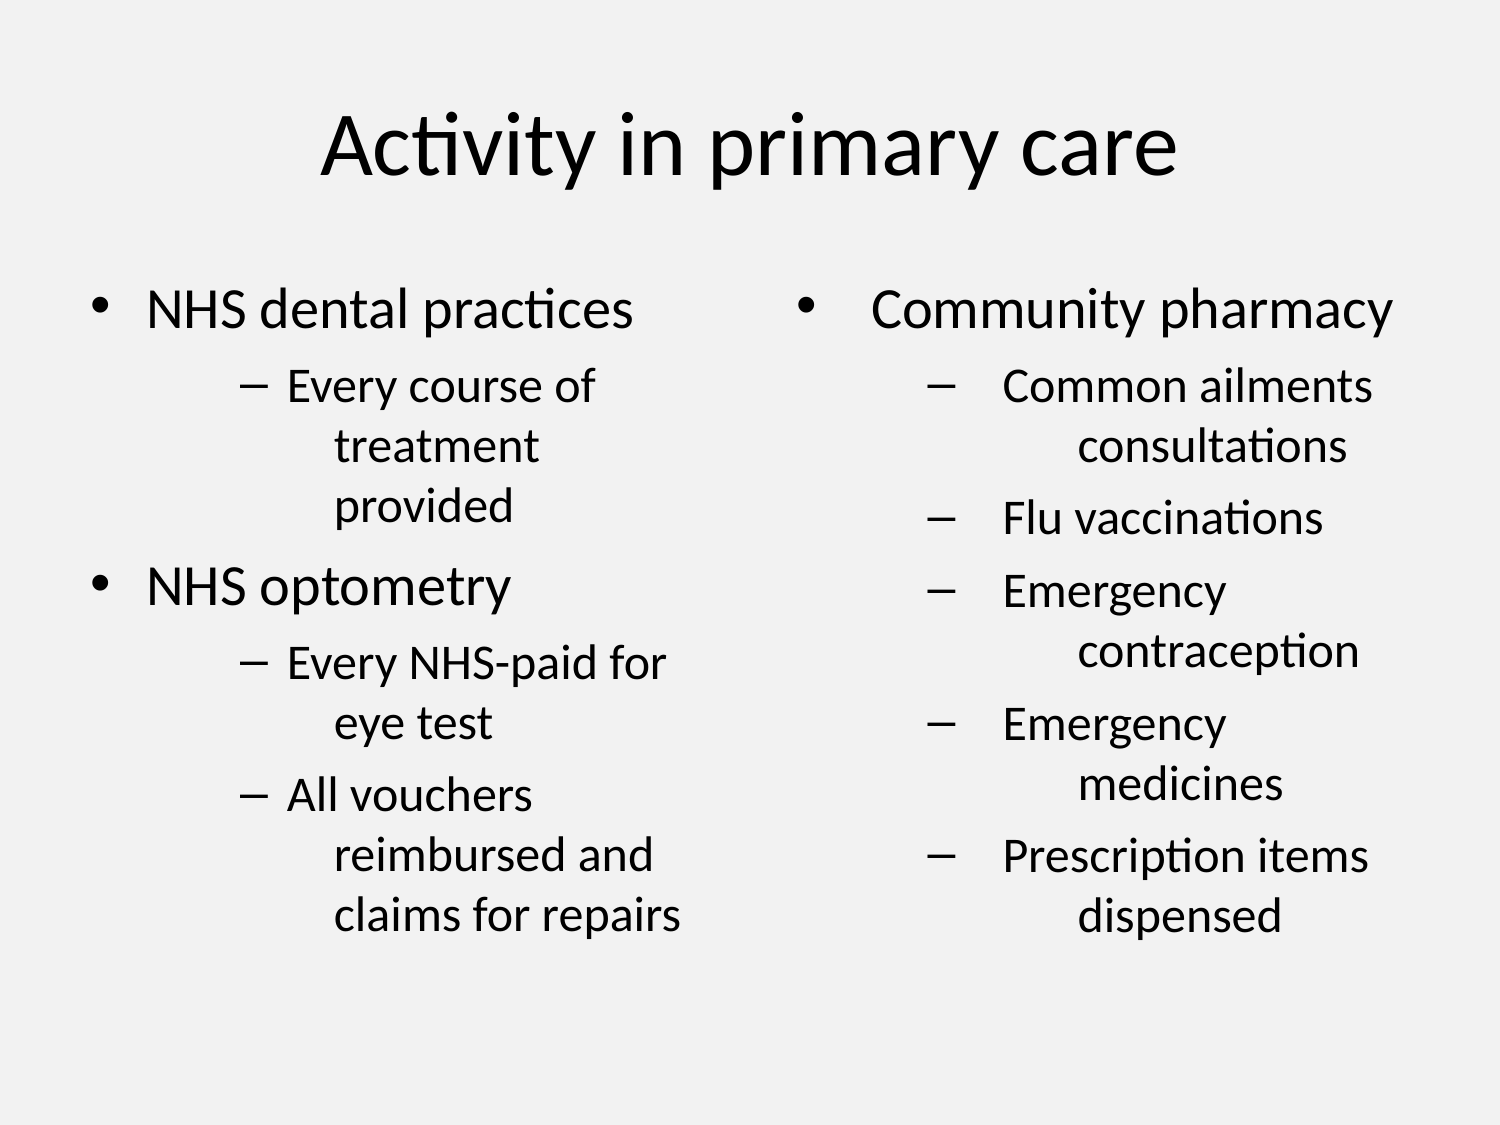

Activity in primary care
NHS dental practices
Every course of treatment provided
NHS optometry
Every NHS-paid for eye test
All vouchers reimbursed and claims for repairs
# Community pharmacy
Common ailments consultations
Flu vaccinations
Emergency contraception
Emergency medicines
Prescription items dispensed